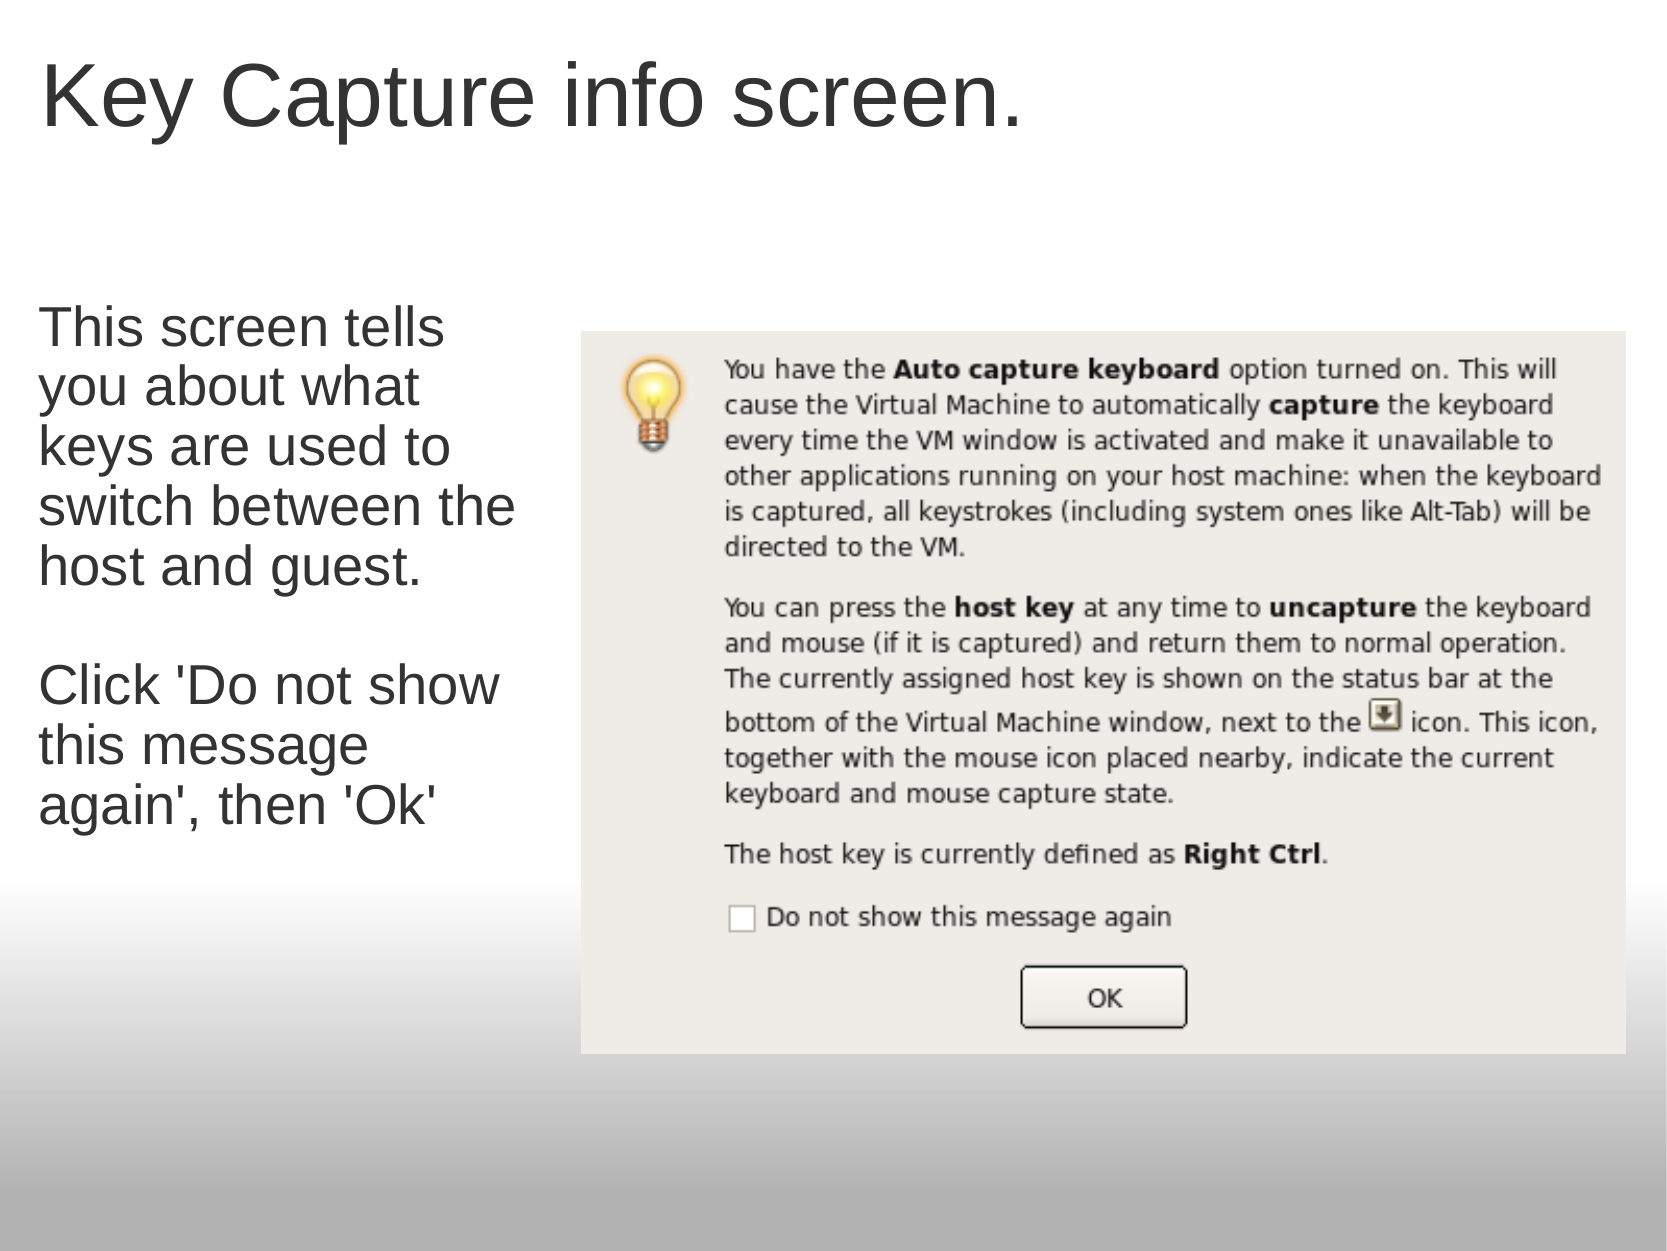

# Key Capture info screen.
This screen tells you about what keys are used to switch between the host and guest.
Click 'Do not show this message again', then 'Ok'